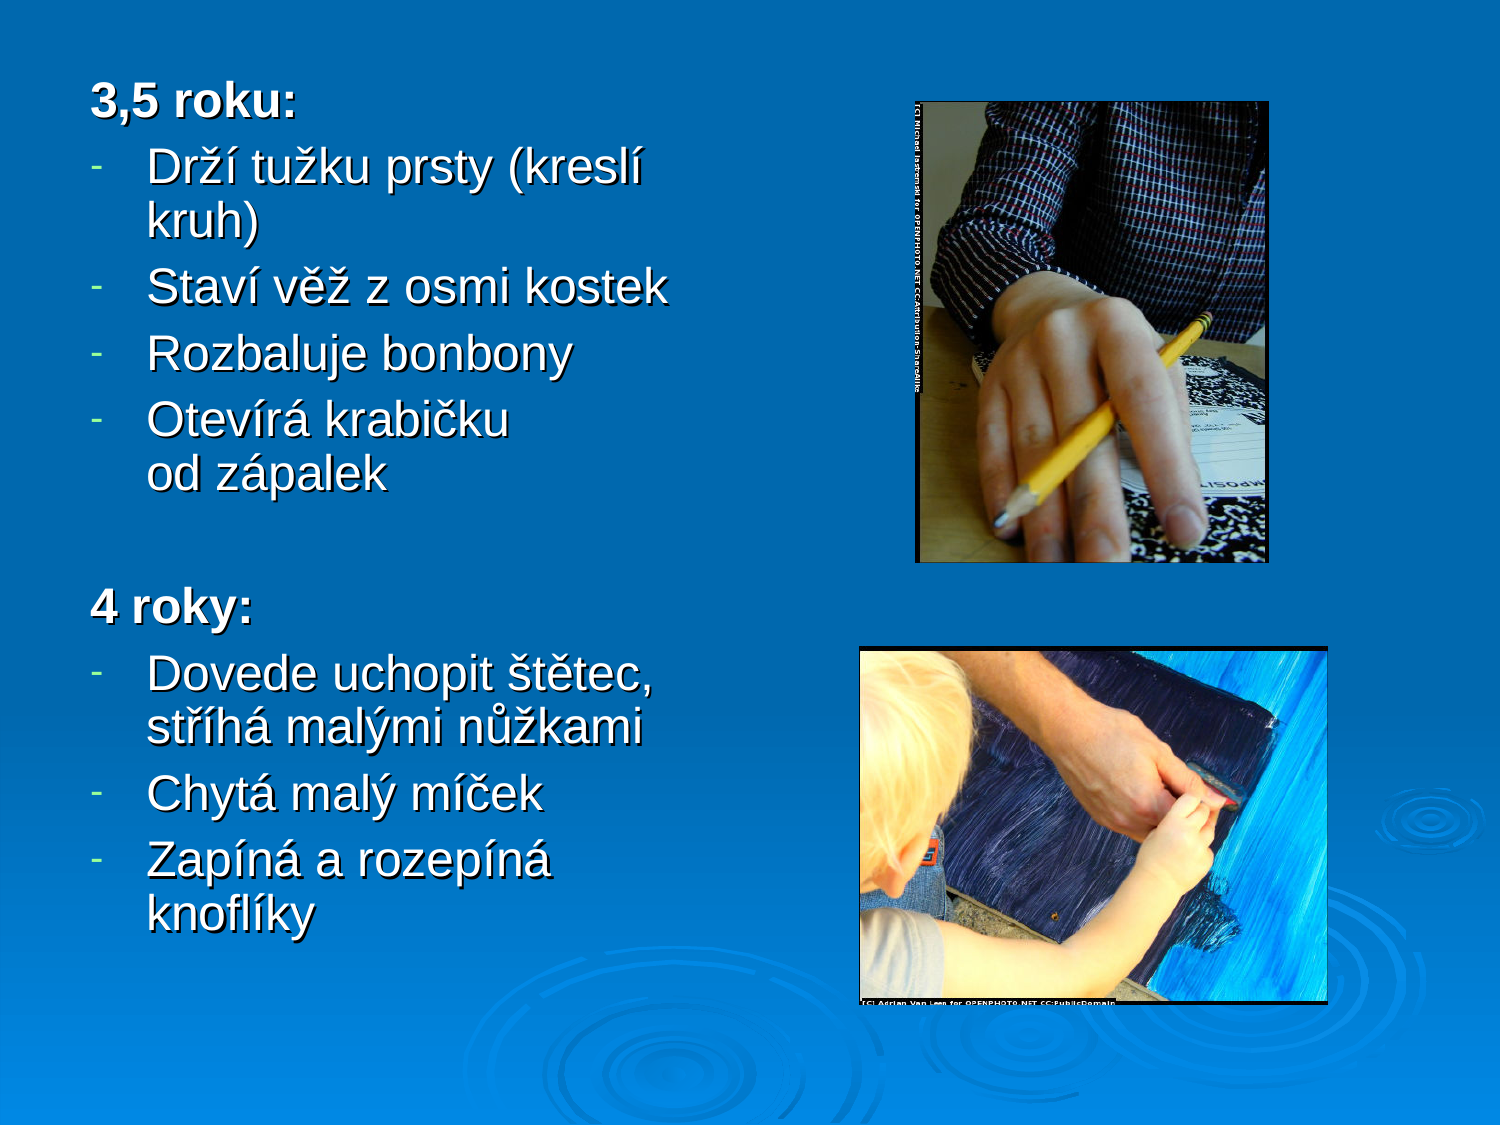

# 3,5 roku:
Drží tužku prsty (kreslí kruh)
Staví věž z osmi kostek
Rozbaluje bonbony
Otevírá krabičku od zápalek
4 roky:
Dovede uchopit štětec, stříhá malými nůžkami
Chytá malý míček
Zapíná a rozepíná knoflíky